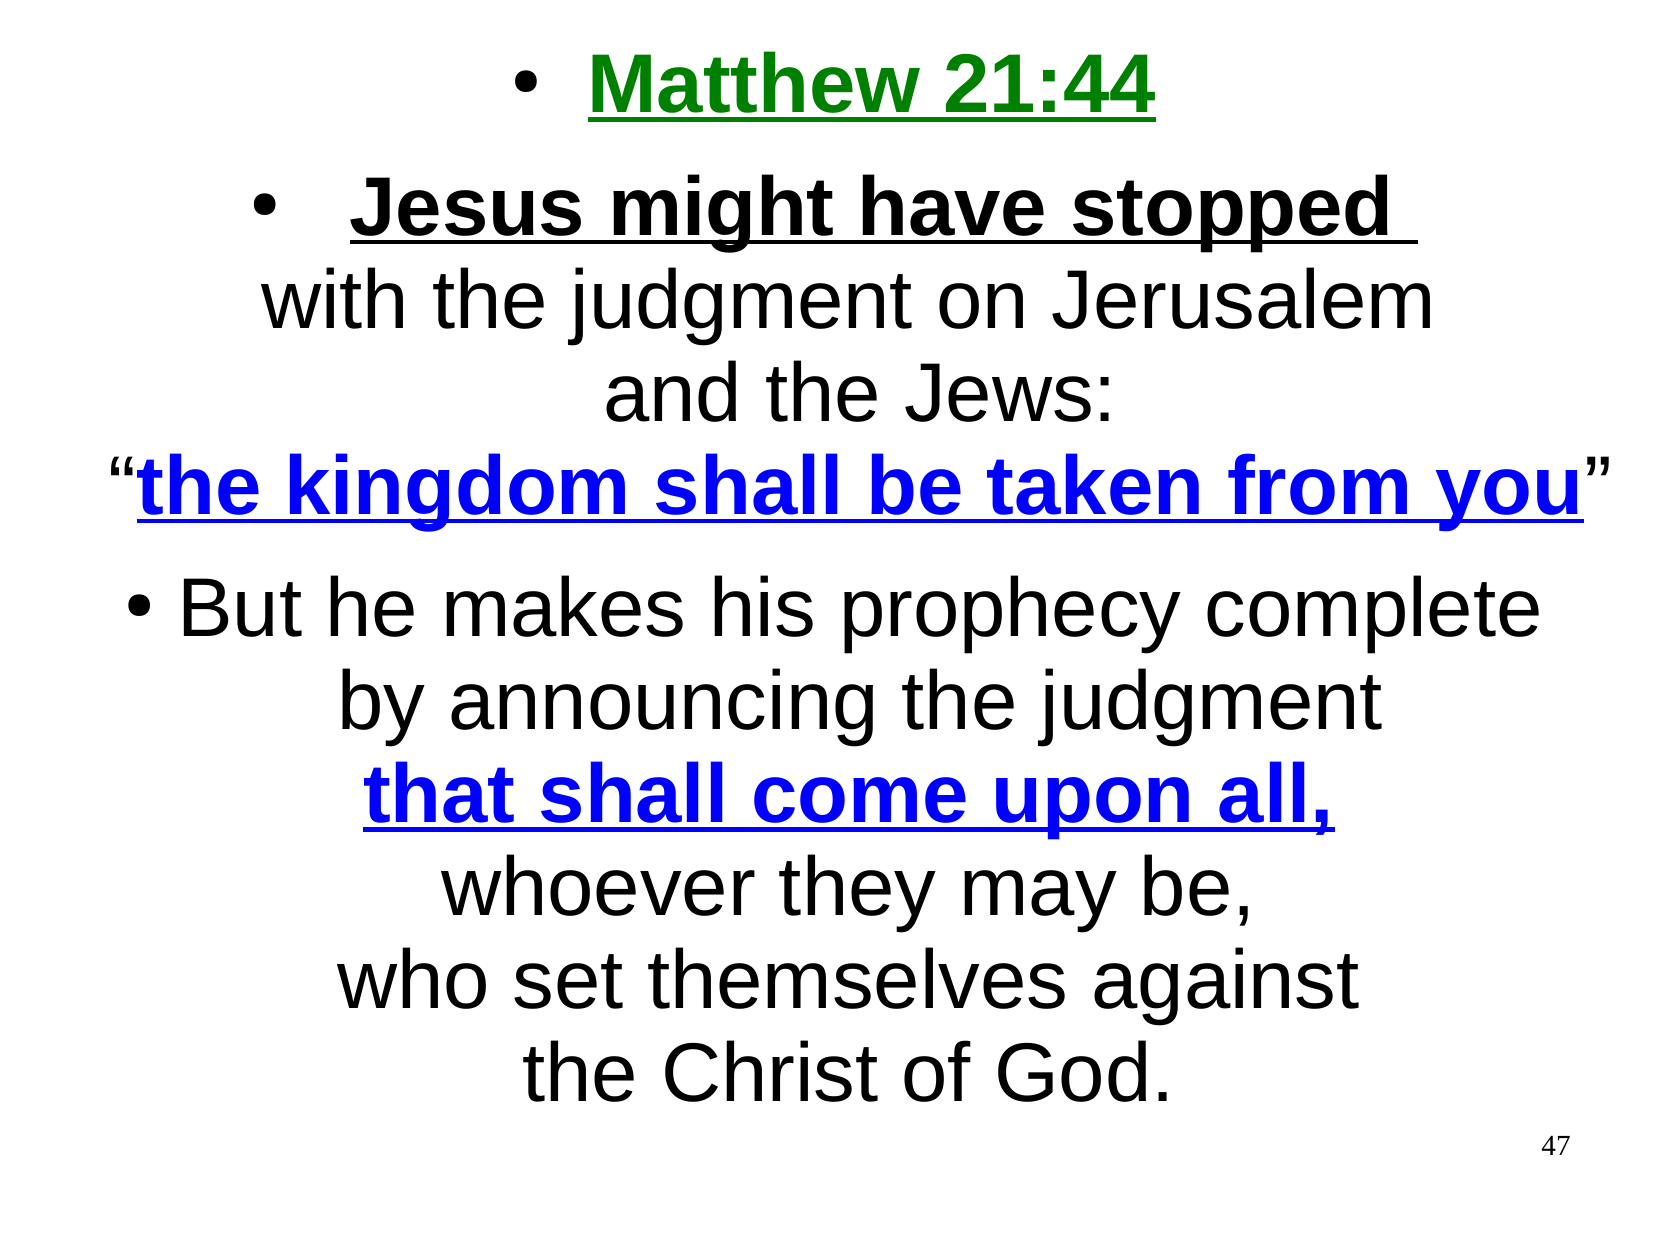

# Matthew 21:44
 Jesus might have stopped
with the judgment on Jerusalem
and the Jews:
“the kingdom shall be taken from you”
But he makes his prophecy complete
 by announcing the judgment
that shall come upon all,
whoever they may be,
who set themselves against
the Christ of God.
47